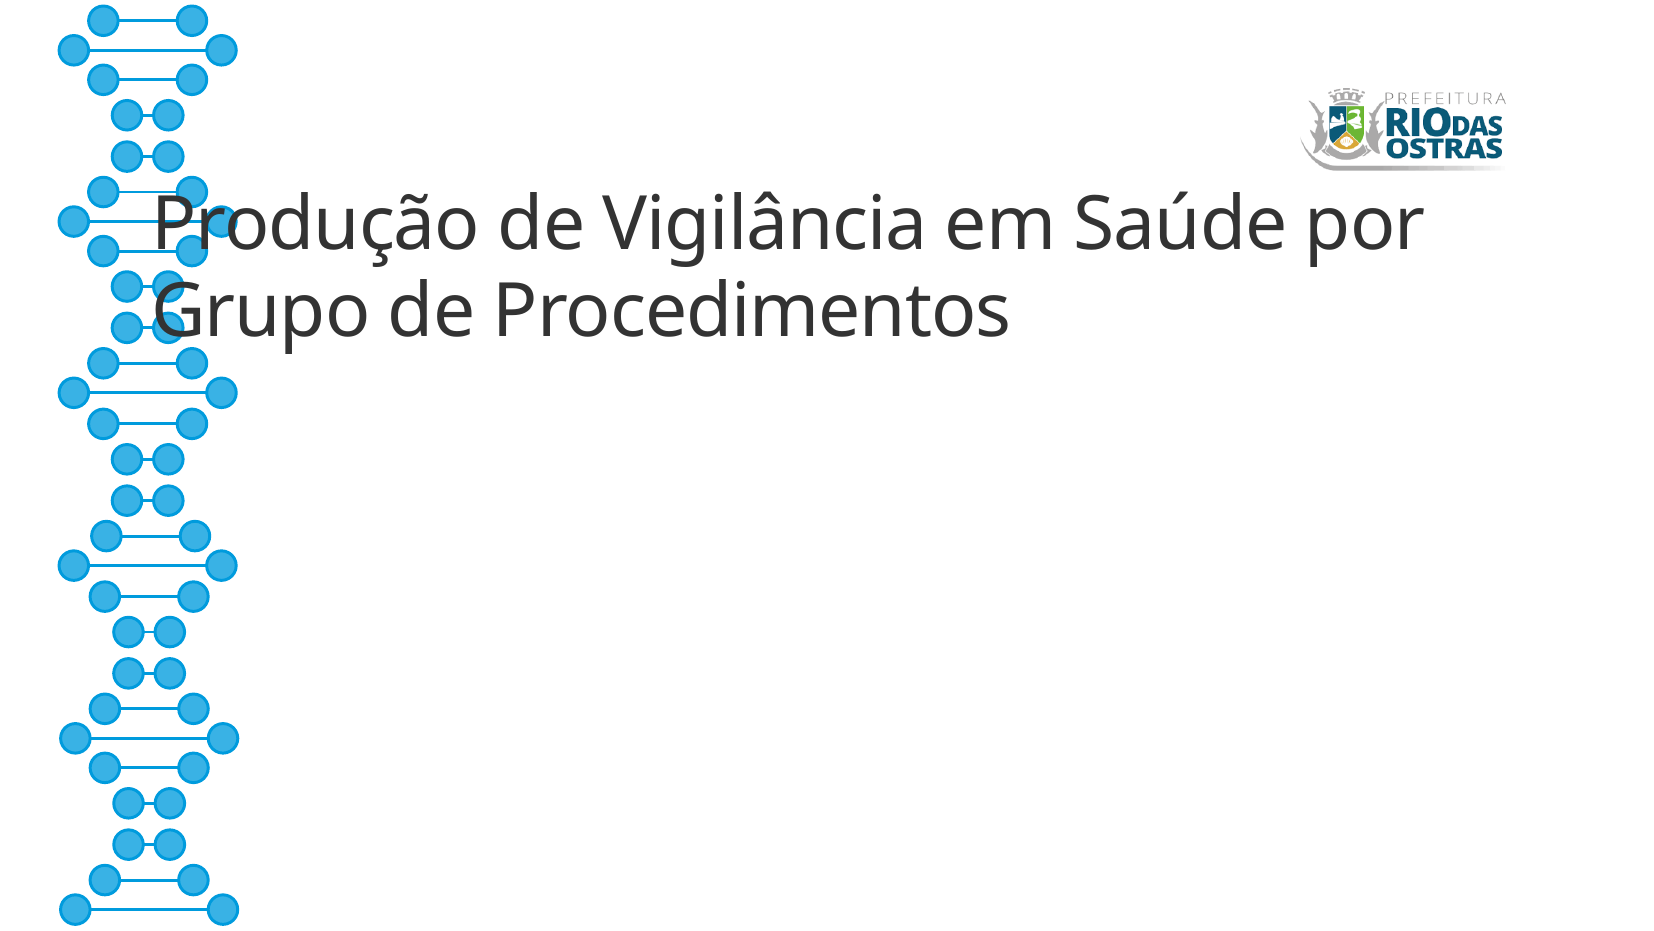

# Produção de Vigilância em Saúde por Grupo de Procedimentos